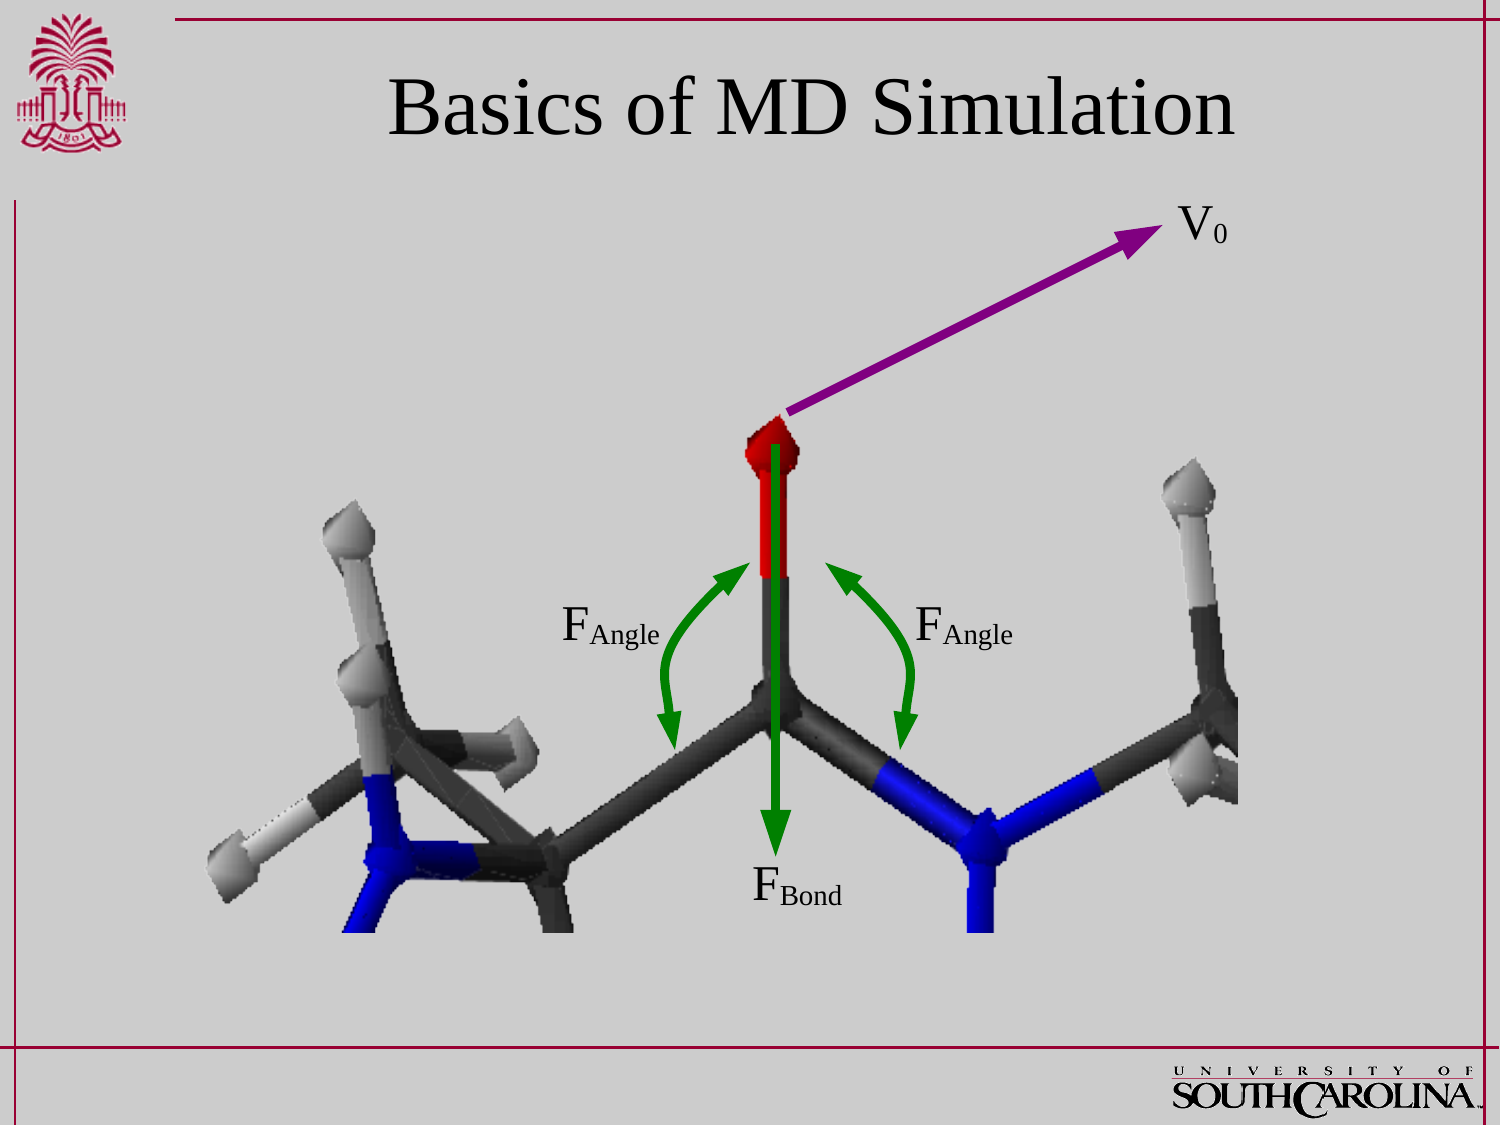

# Basics of MD Simulation
V0
FAngle
FAngle
FBond